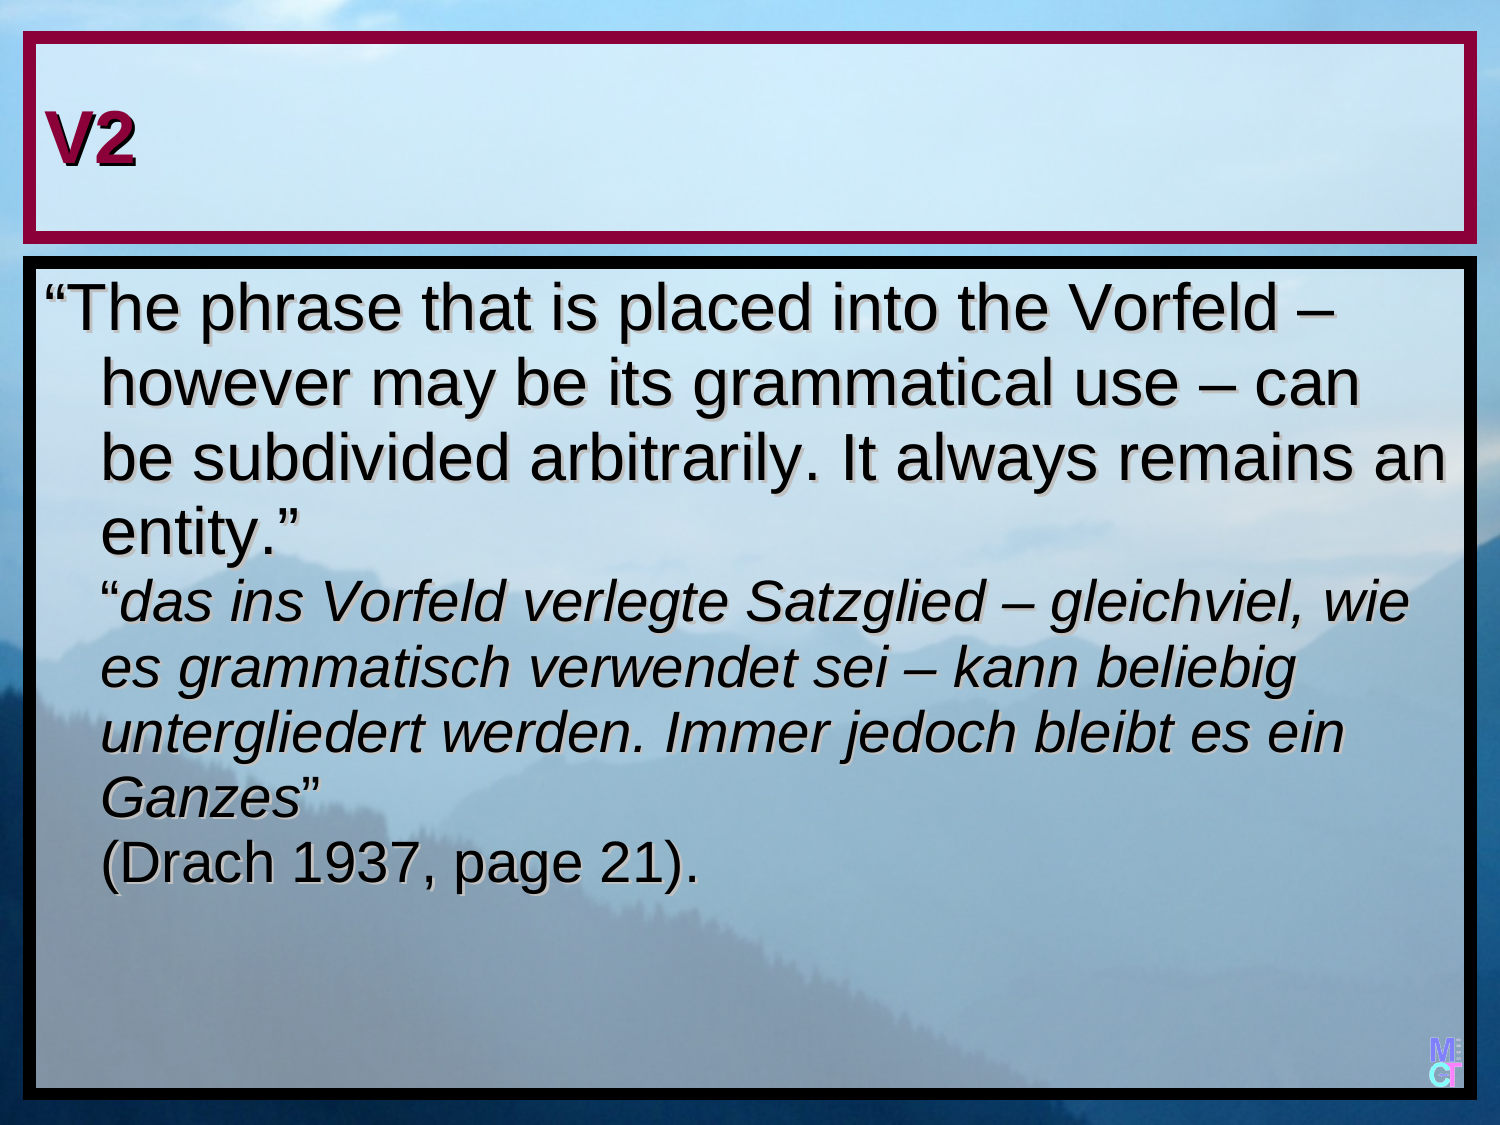

# V2
“The phrase that is placed into the Vorfeld – however may be its grammatical use – can be subdivided arbitrarily. It always remains an entity.”
“das ins Vorfeld verlegte Satzglied – gleichviel, wie es grammatisch verwendet sei – kann beliebig untergliedert werden. Immer jedoch bleibt es ein Ganzes”
(Drach 1937, page 21).